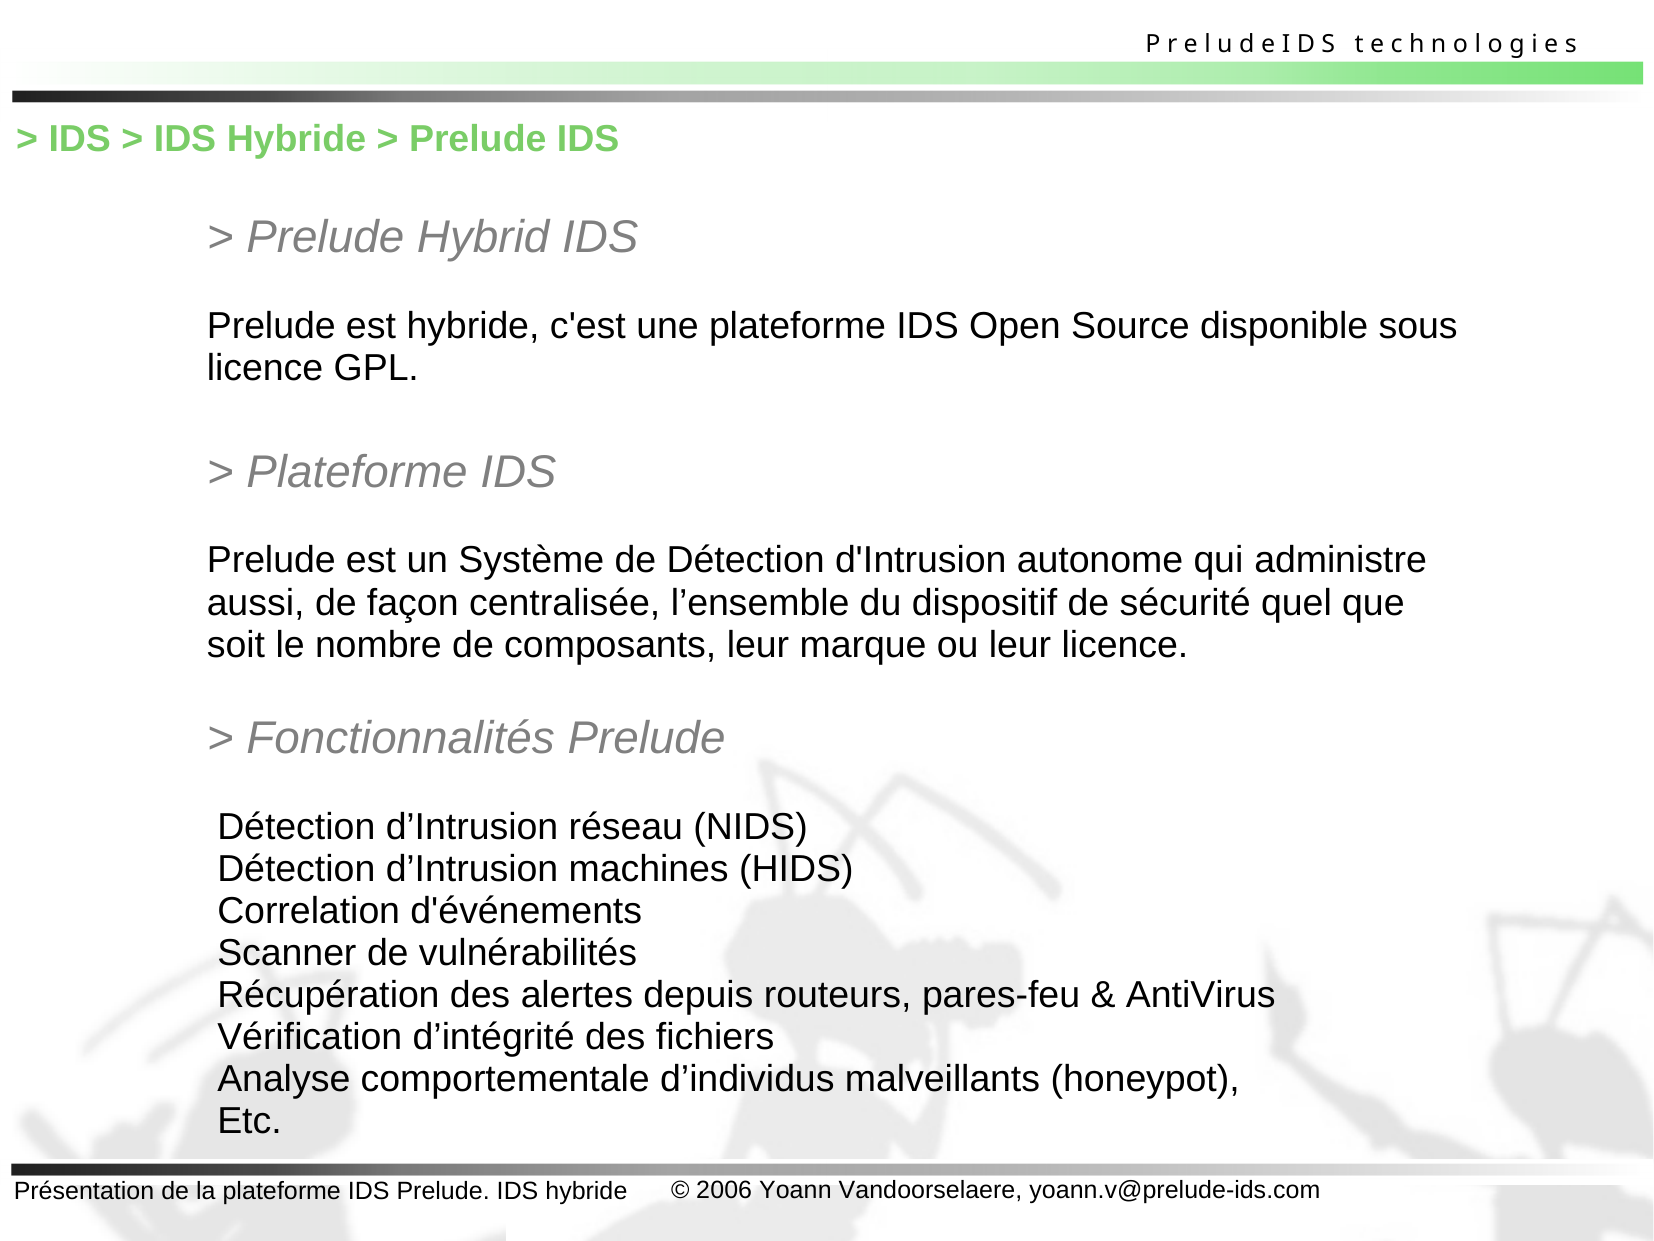

P r e l u d e I D S t e c h n o l o g i e s
> IDS > IDS Hybride > Prelude IDS
> Prelude Hybrid IDS
Prelude est hybride, c'est une plateforme IDS Open Source disponible sous
licence GPL.
> Plateforme IDS
Prelude est un Système de Détection d'Intrusion autonome qui administre aussi, de façon centralisée, l’ensemble du dispositif de sécurité quel que soit le nombre de composants, leur marque ou leur licence.
> Fonctionnalités Prelude
 Détection d’Intrusion réseau (NIDS)
 Détection d’Intrusion machines (HIDS)
 Correlation d'événements
 Scanner de vulnérabilités
 Récupération des alertes depuis routeurs, pares-feu & AntiVirus
 Vérification d’intégrité des fichiers
 Analyse comportementale d’individus malveillants (honeypot),
 Etc.
© 2006 Yoann Vandoorselaere, yoann.v@prelude-ids.com
Présentation de la plateforme IDS Prelude. IDS hybride